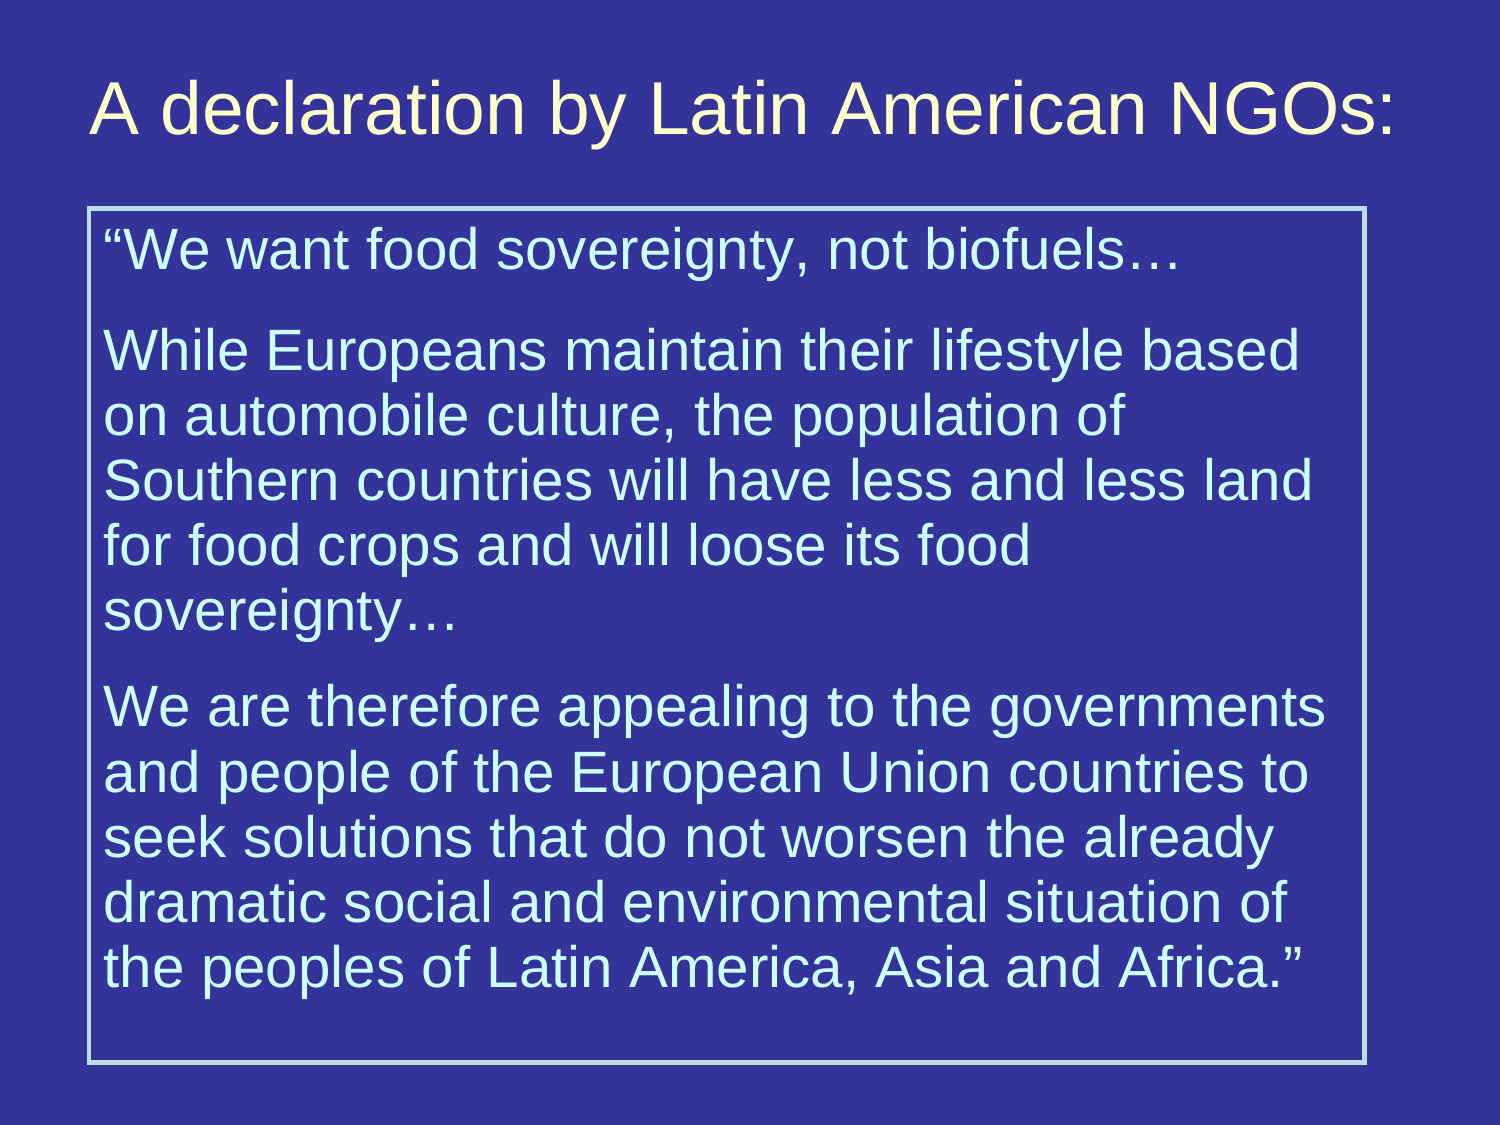

# A declaration by Latin American NGOs:
“We want food sovereignty, not biofuels…
While Europeans maintain their lifestyle based on automobile culture, the population of Southern countries will have less and less land for food crops and will loose its food sovereignty…
We are therefore appealing to the governments and people of the European Union countries to seek solutions that do not worsen the already dramatic social and environmental situation of the peoples of Latin America, Asia and Africa.”